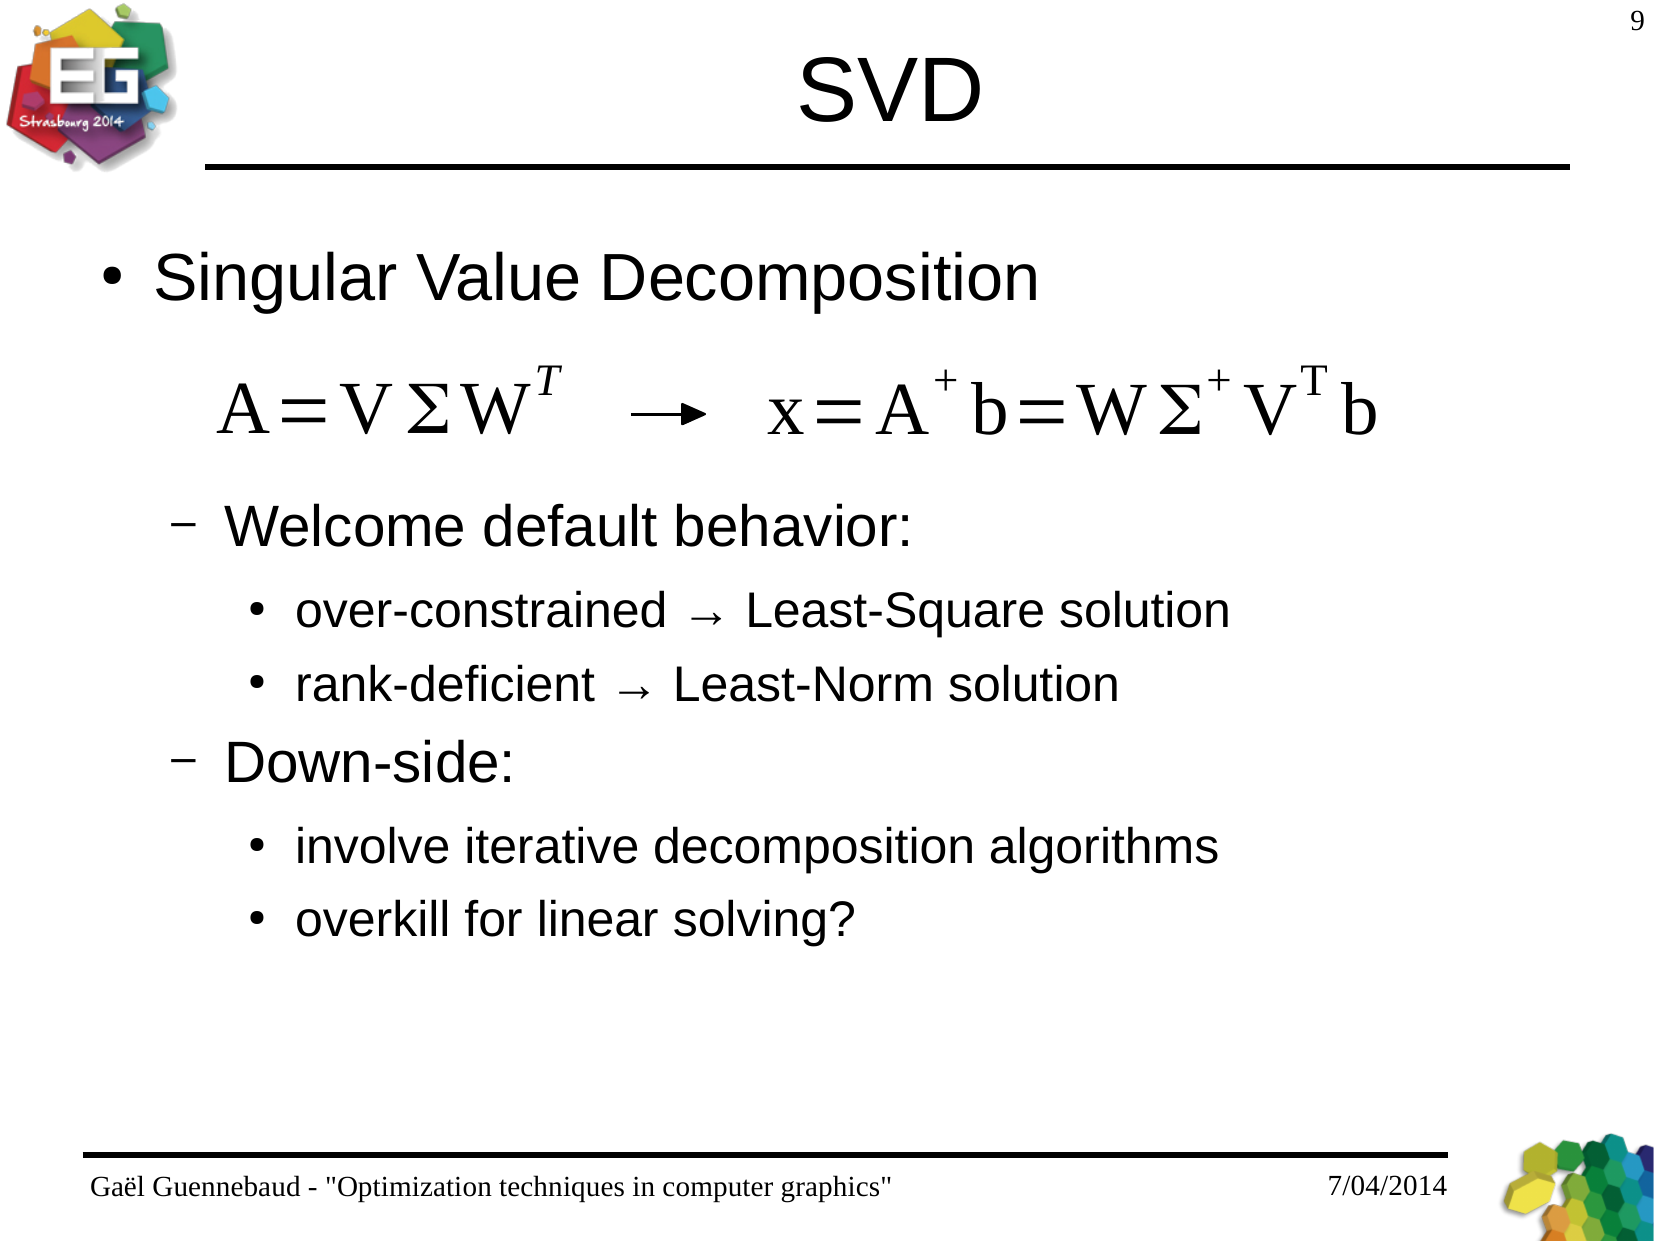

9
# SVD
Singular Value Decomposition
Welcome default behavior:
over-constrained → Least-Square solution
rank-deficient → Least-Norm solution
Down-side:
involve iterative decomposition algorithms
overkill for linear solving?
7/04/2014
Gaël Guennebaud - "Optimization techniques in computer graphics"